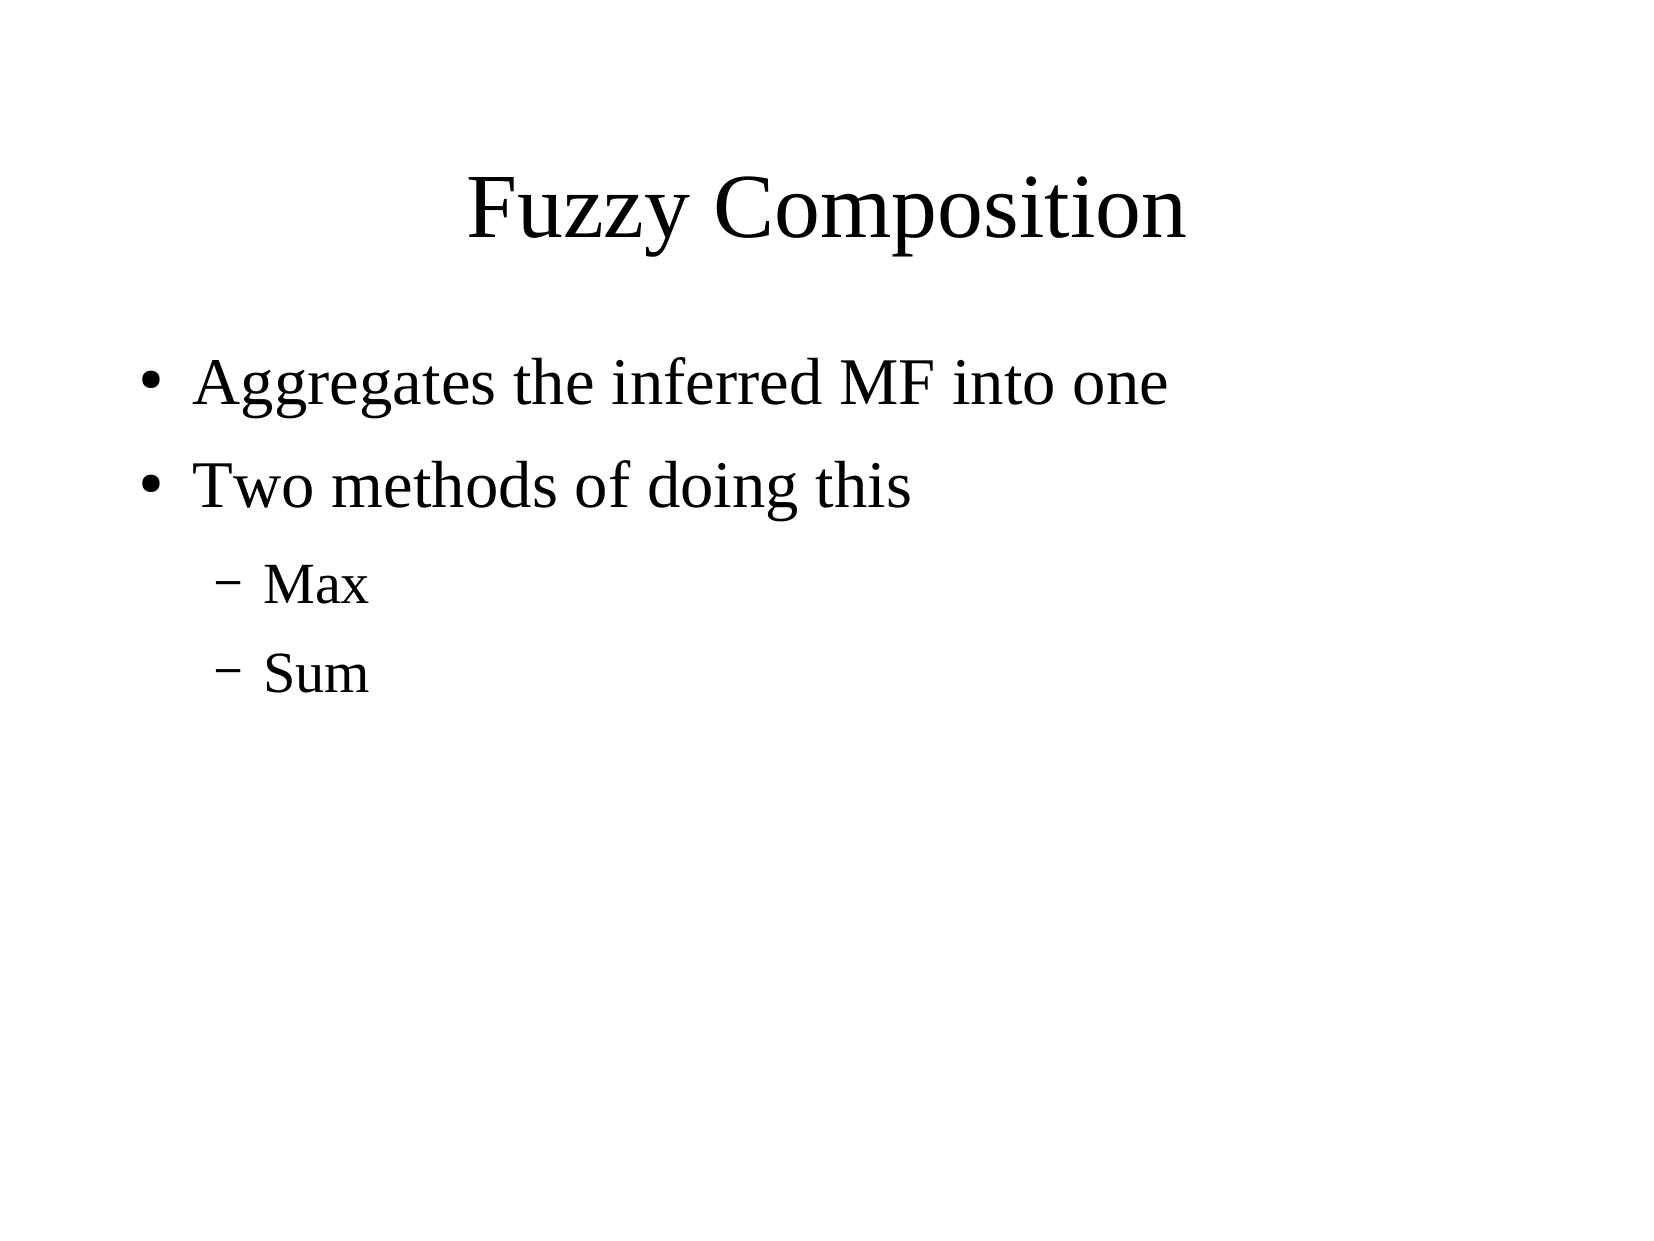

# Fuzzy Composition
Aggregates the inferred MF into one
Two methods of doing this
Max
Sum